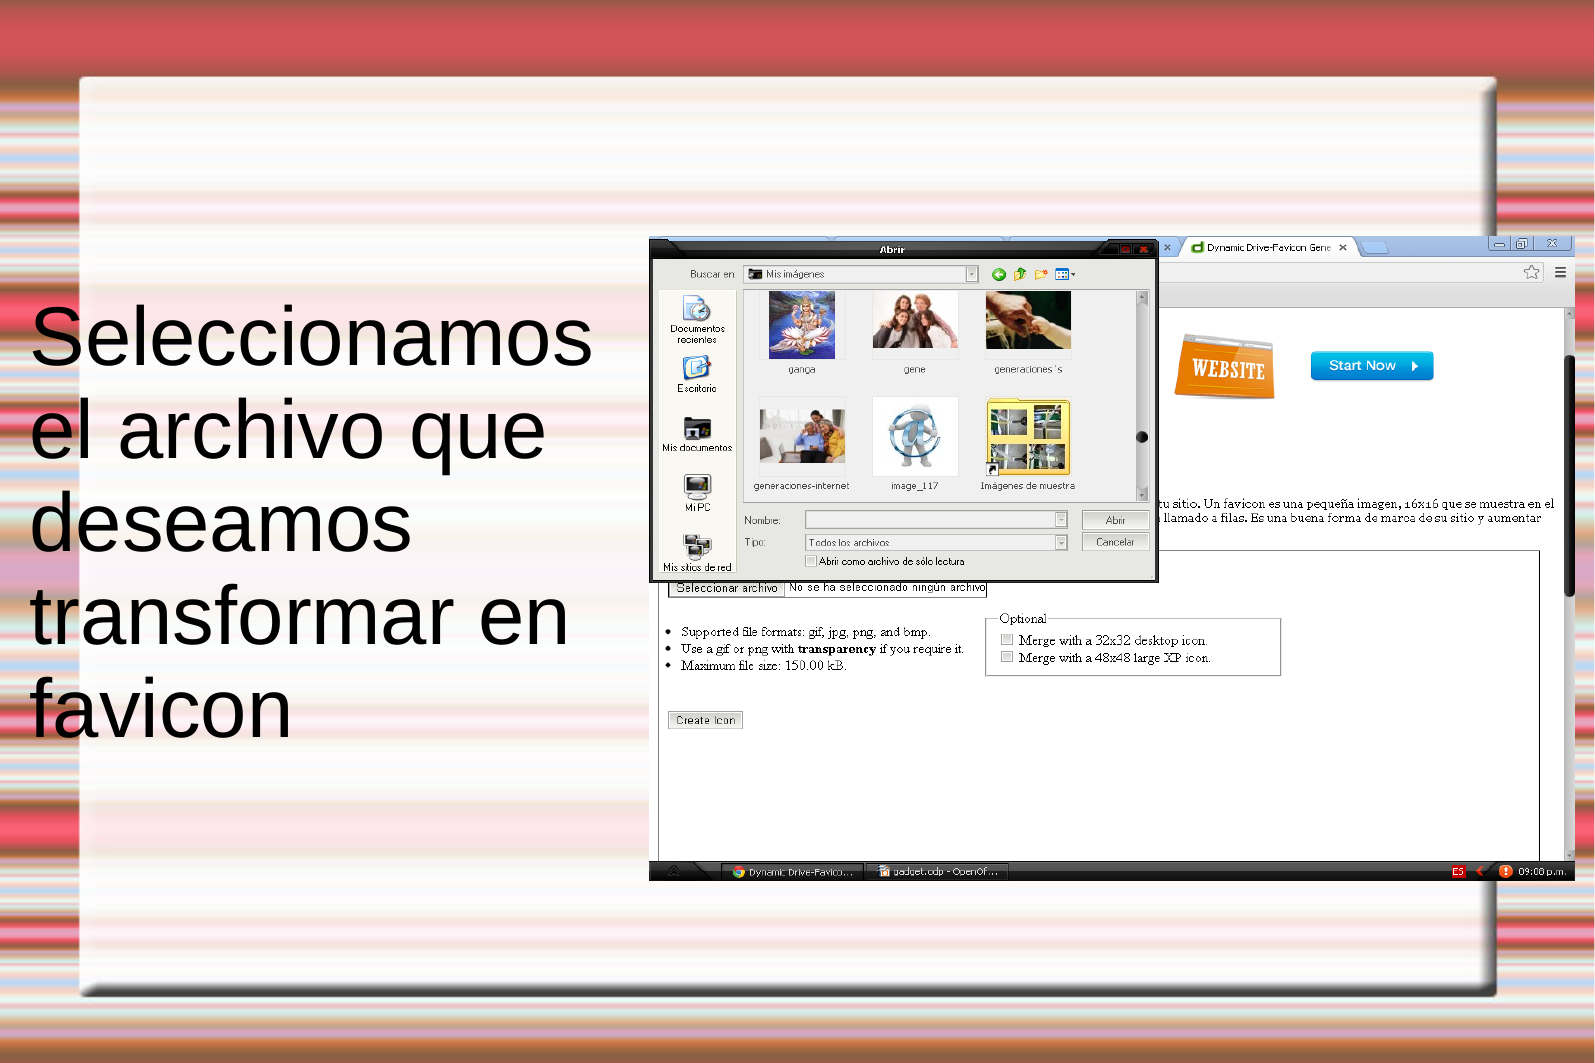

# Seleccionamos el archivo que deseamos transformar en favicon